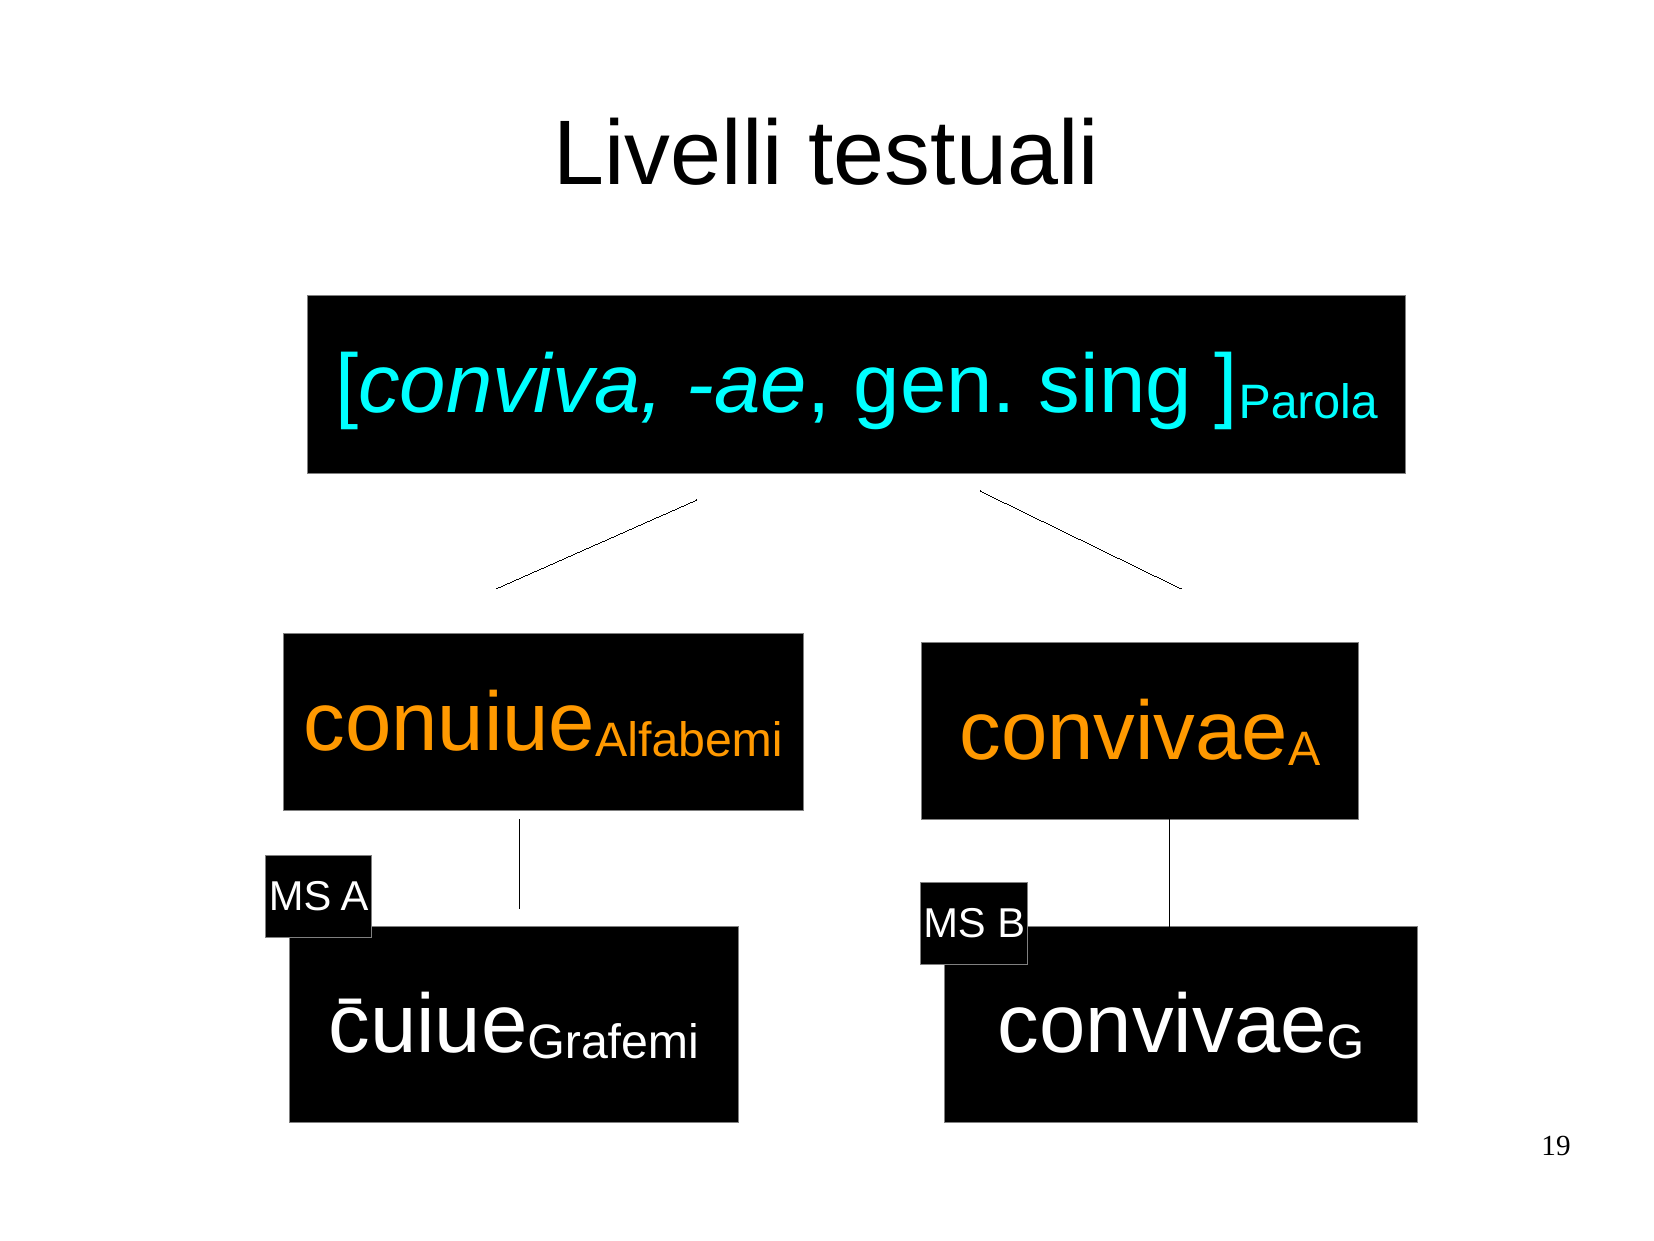

# Livelli testuali
[conviva, -ae, gen. sing ]Parola
conuiueAlfabemi
convivaeA
MS A
MS B
c̄uiueGrafemi
convivaeG
19